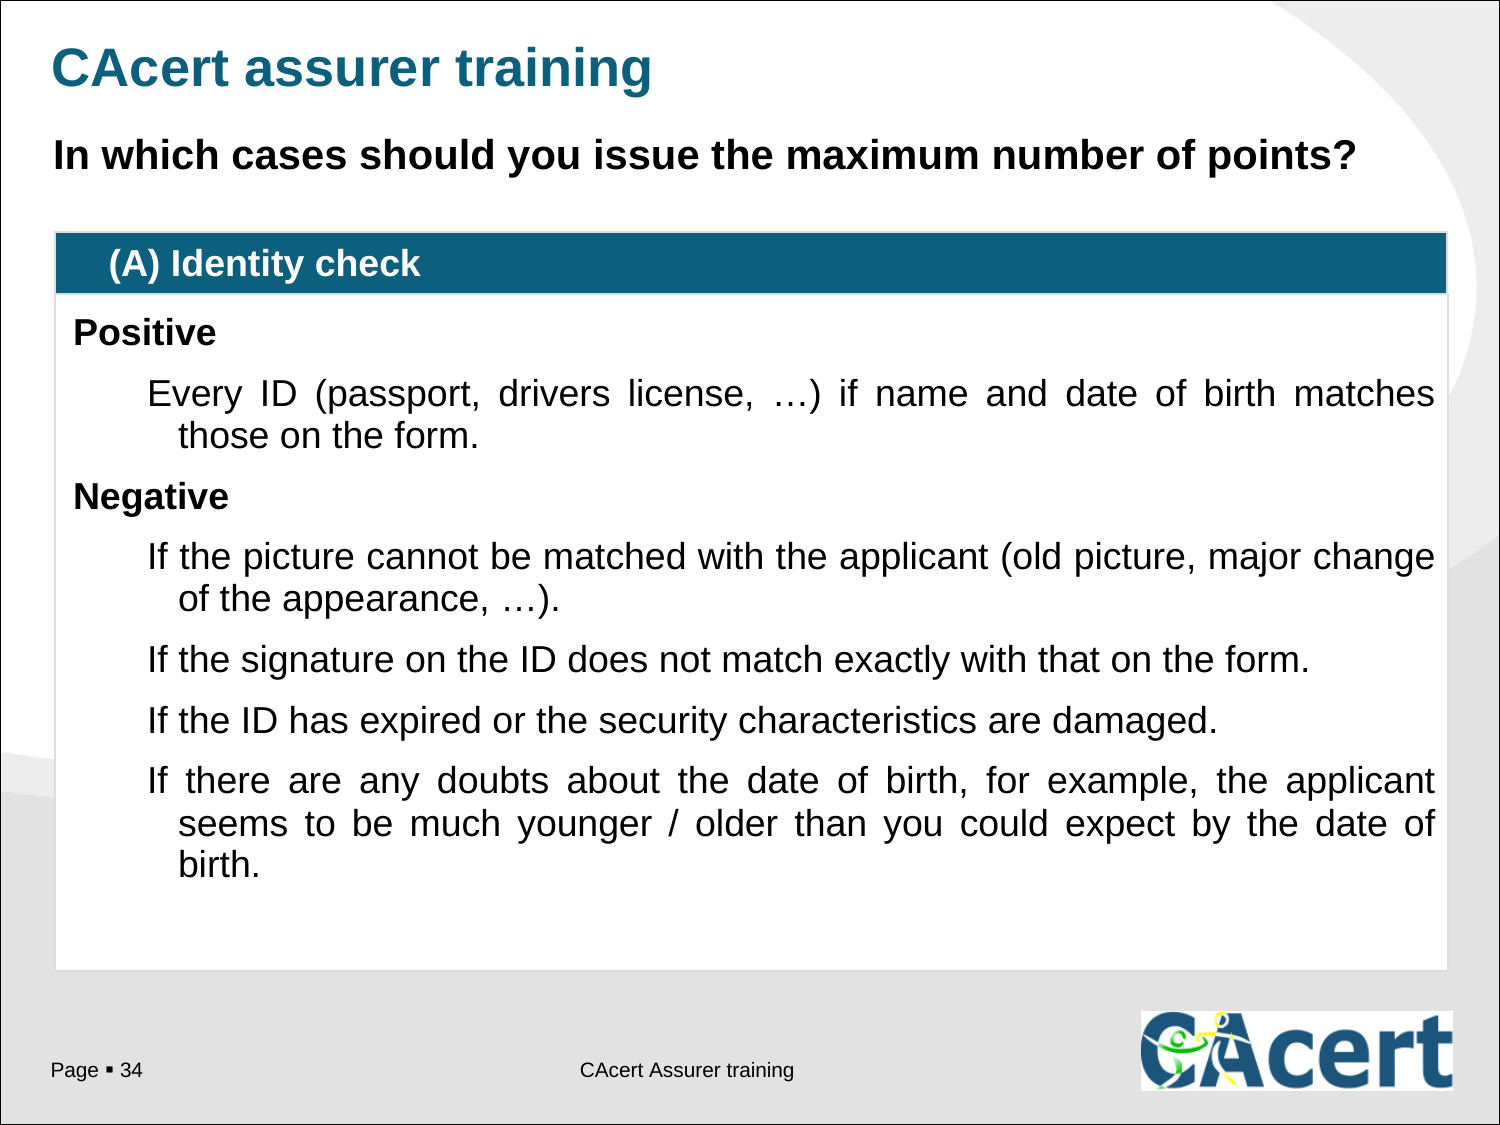

# CAcert assurer training
In which cases should you issue the maximum number of points?
(A) Identity check
Positive
Every ID (passport, drivers license, …) if name and date of birth matches those on the form.
Negative
If the picture cannot be matched with the applicant (old picture, major change of the appearance, …).
If the signature on the ID does not match exactly with that on the form.
If the ID has expired or the security characteristics are damaged.
If there are any doubts about the date of birth, for example, the applicant seems to be much younger / older than you could expect by the date of birth.
CAcert Assurer training